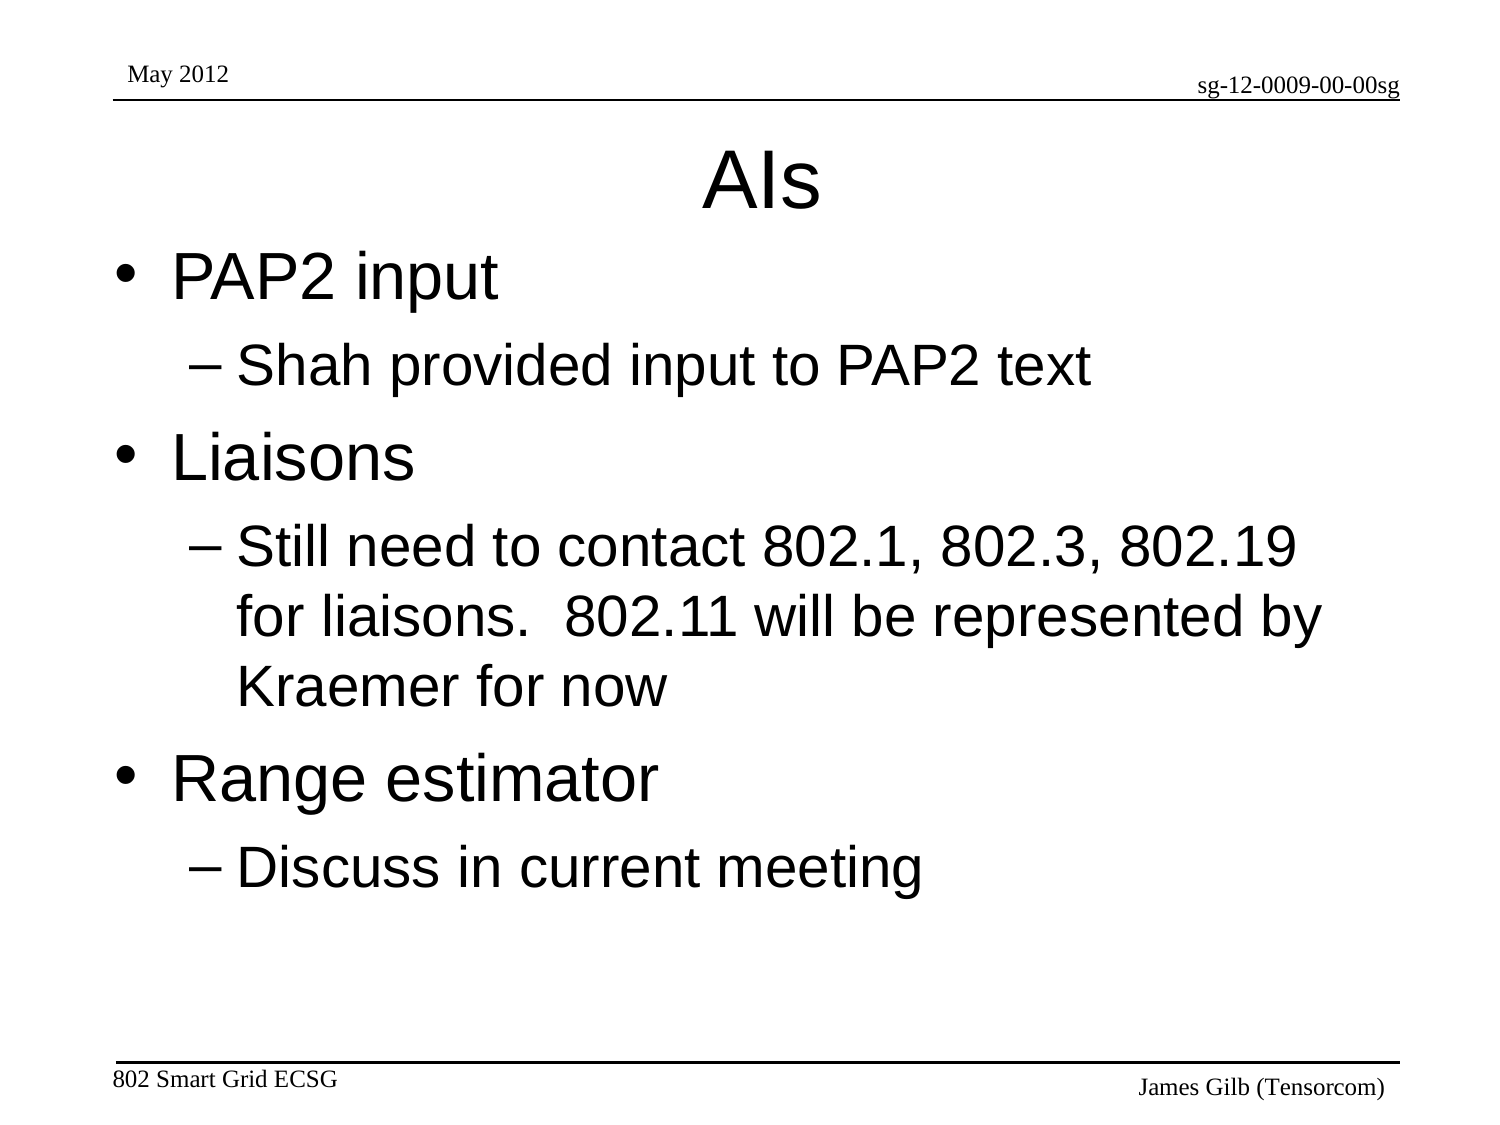

# AIs
PAP2 input
Shah provided input to PAP2 text
Liaisons
Still need to contact 802.1, 802.3, 802.19 for liaisons. 802.11 will be represented by Kraemer for now
Range estimator
Discuss in current meeting